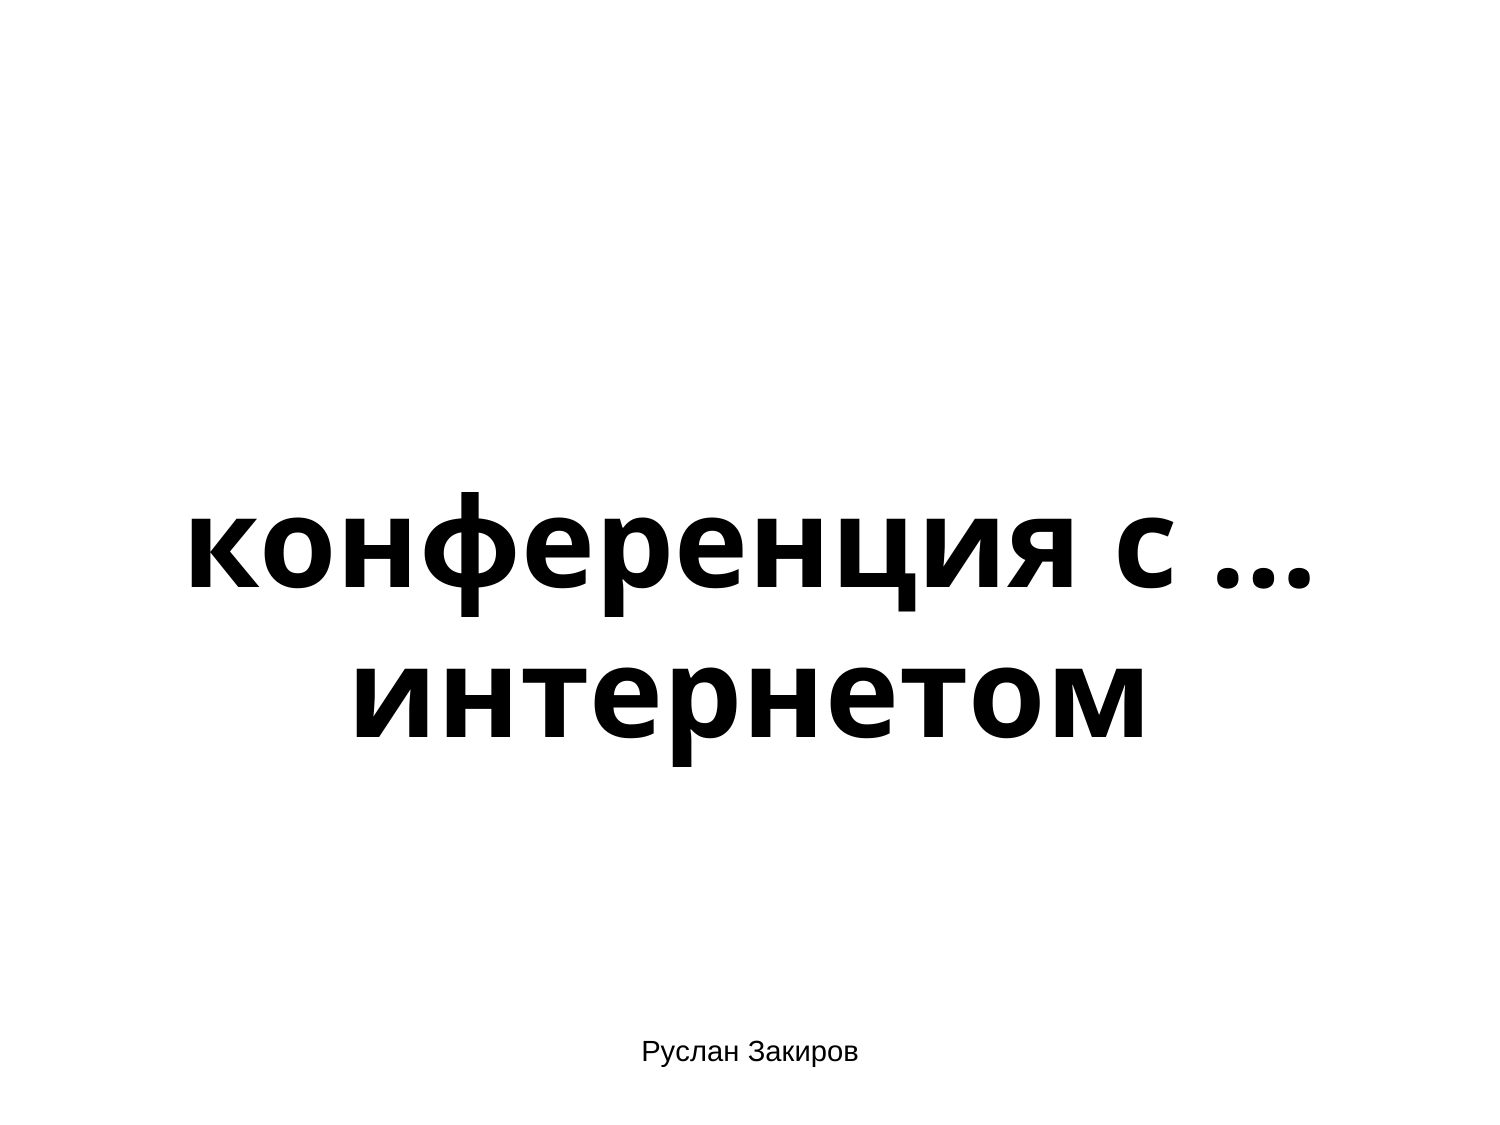

# конференция с … интернетом
Руслан Закиров